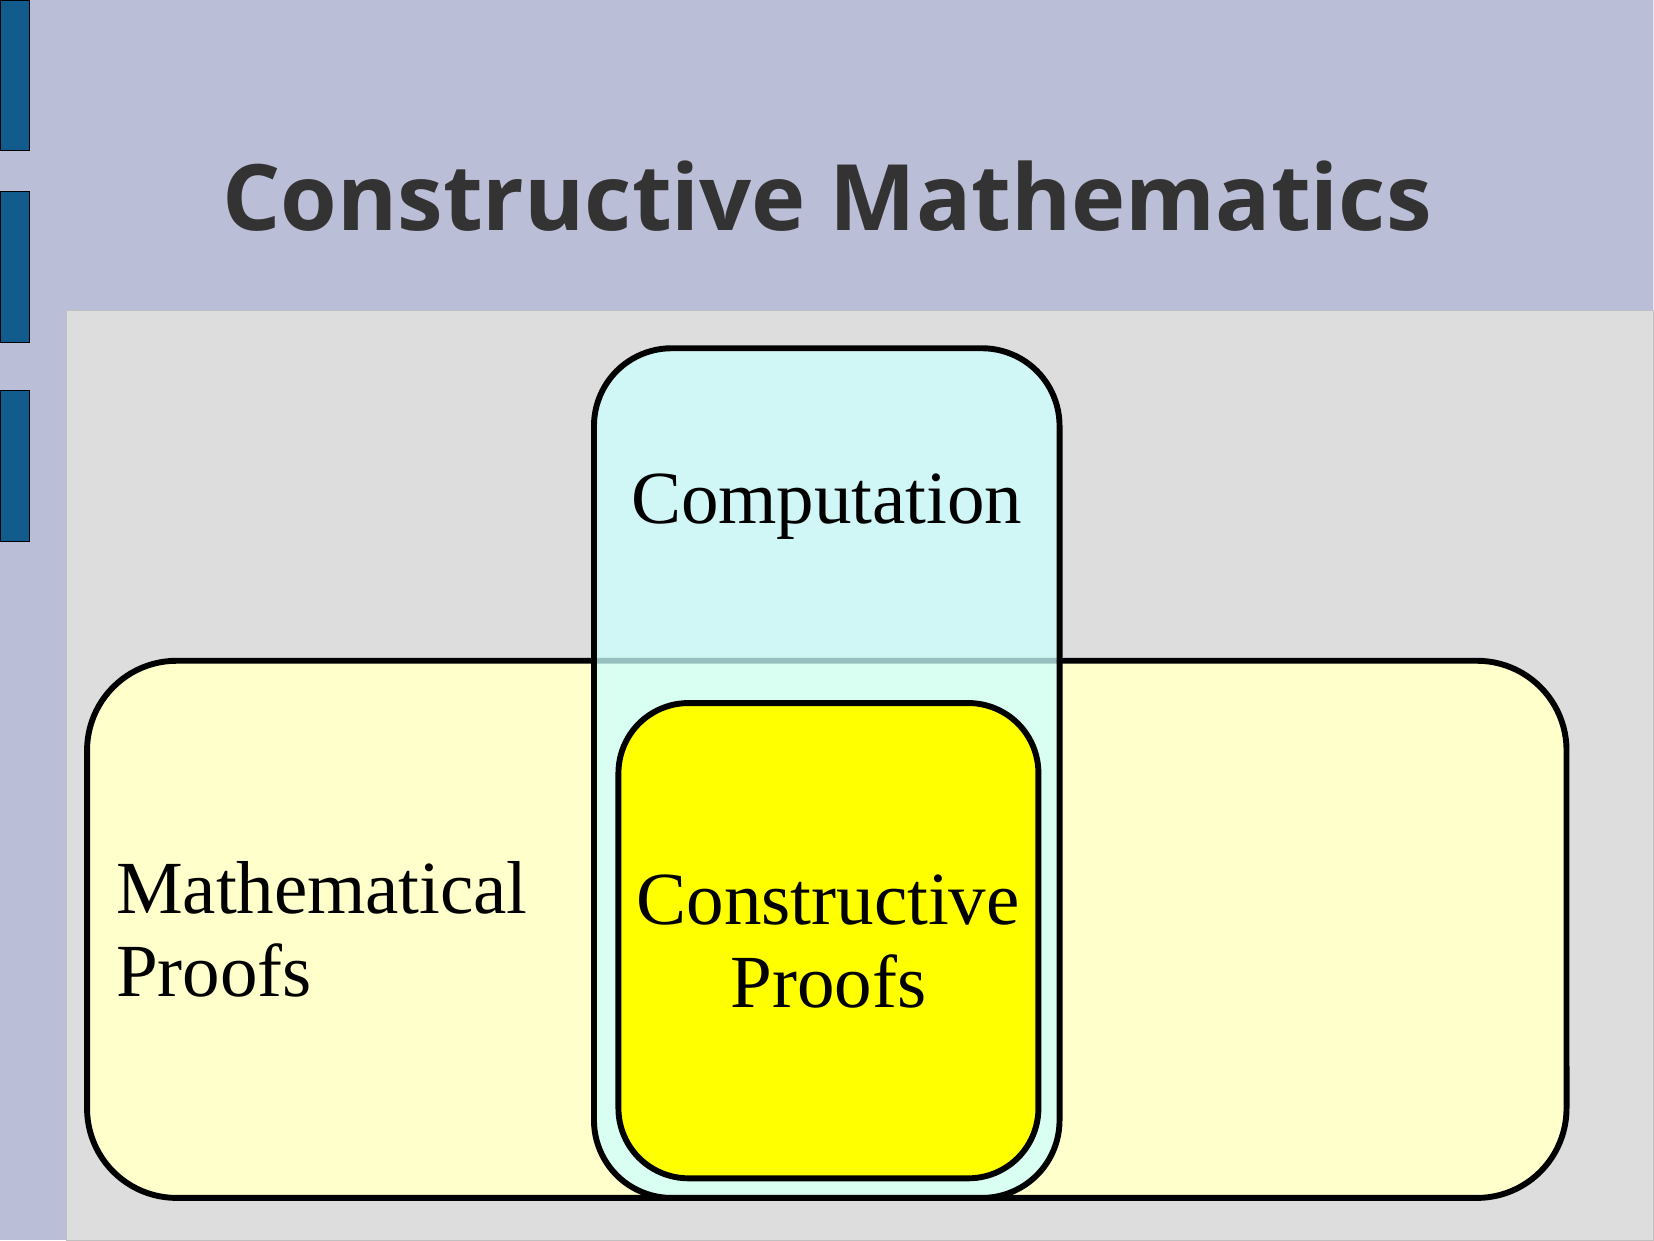

# Constructive Mathematics
Computation
Mathematical
Proofs
Constructive
Proofs